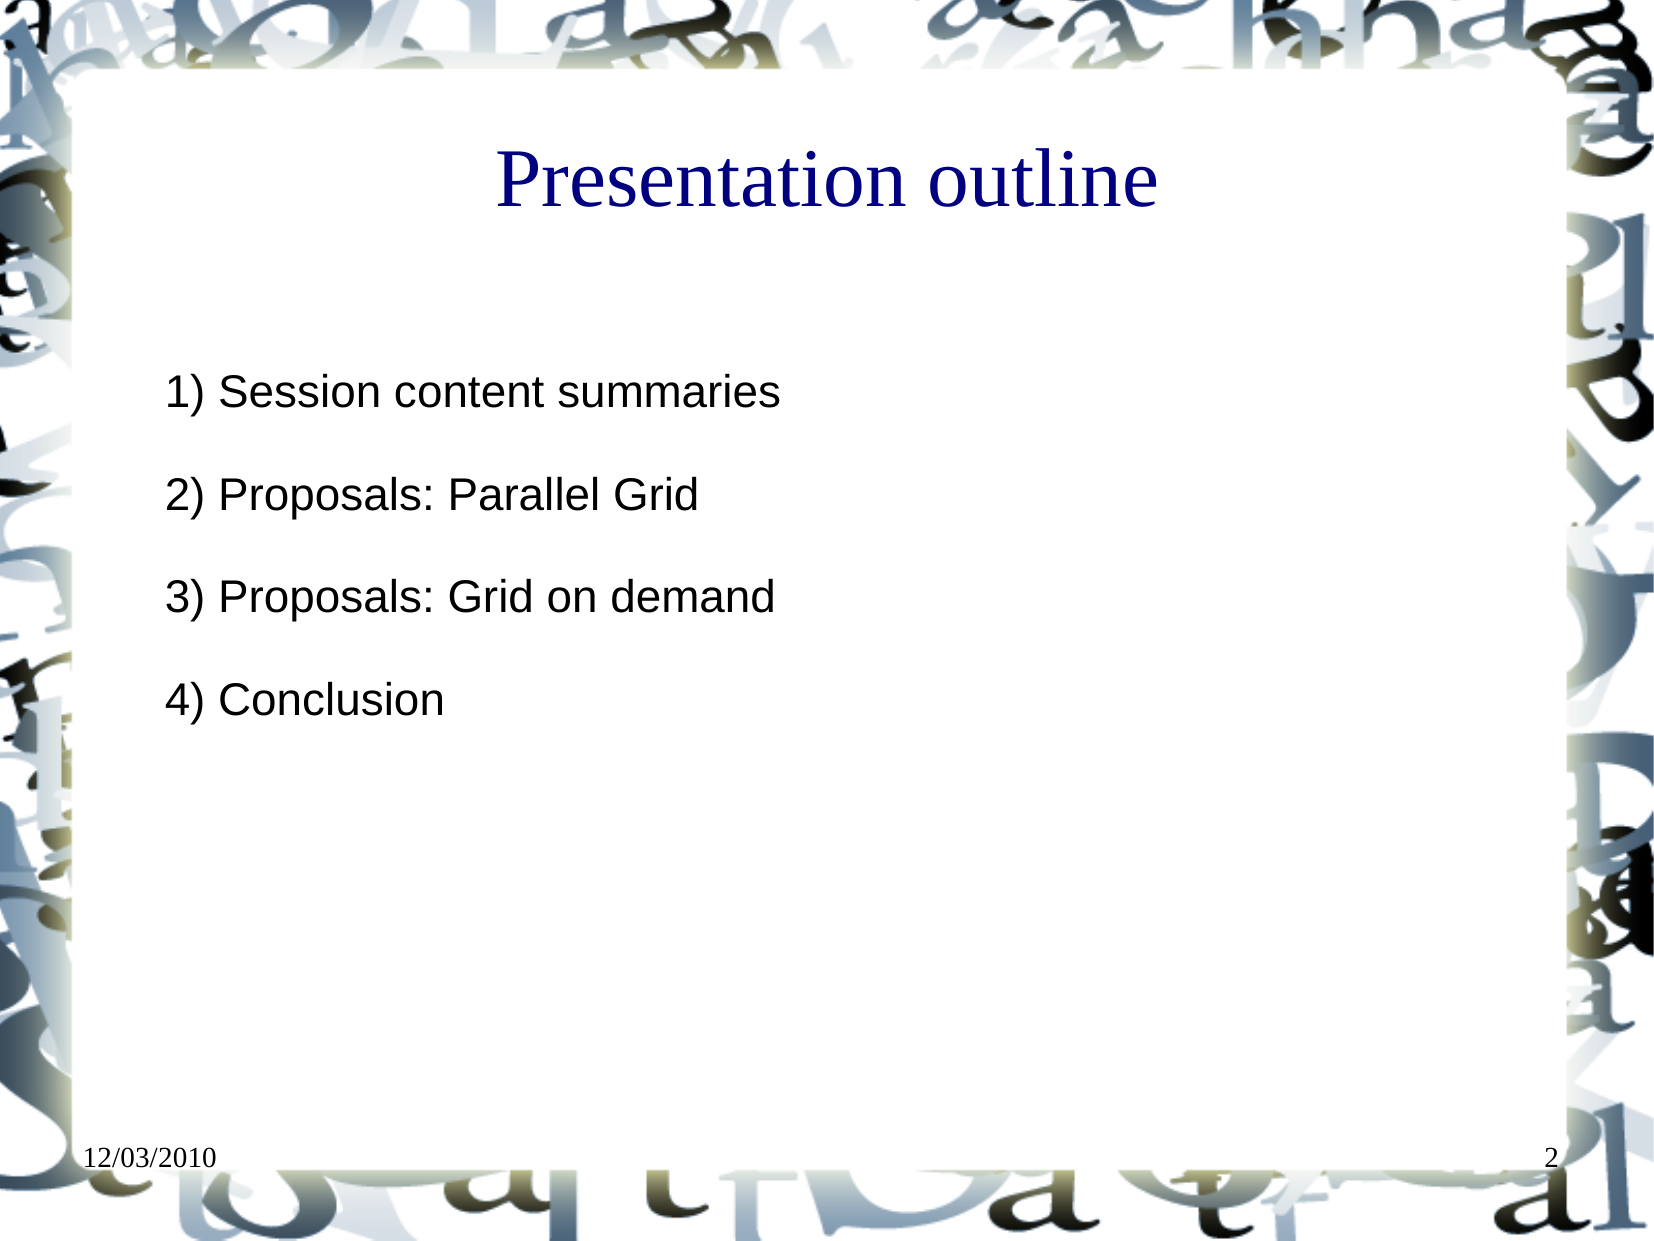

Presentation outline
1) Session content summaries
2) Proposals: Parallel Grid
3) Proposals: Grid on demand
4) Conclusion
12/03/2010
2